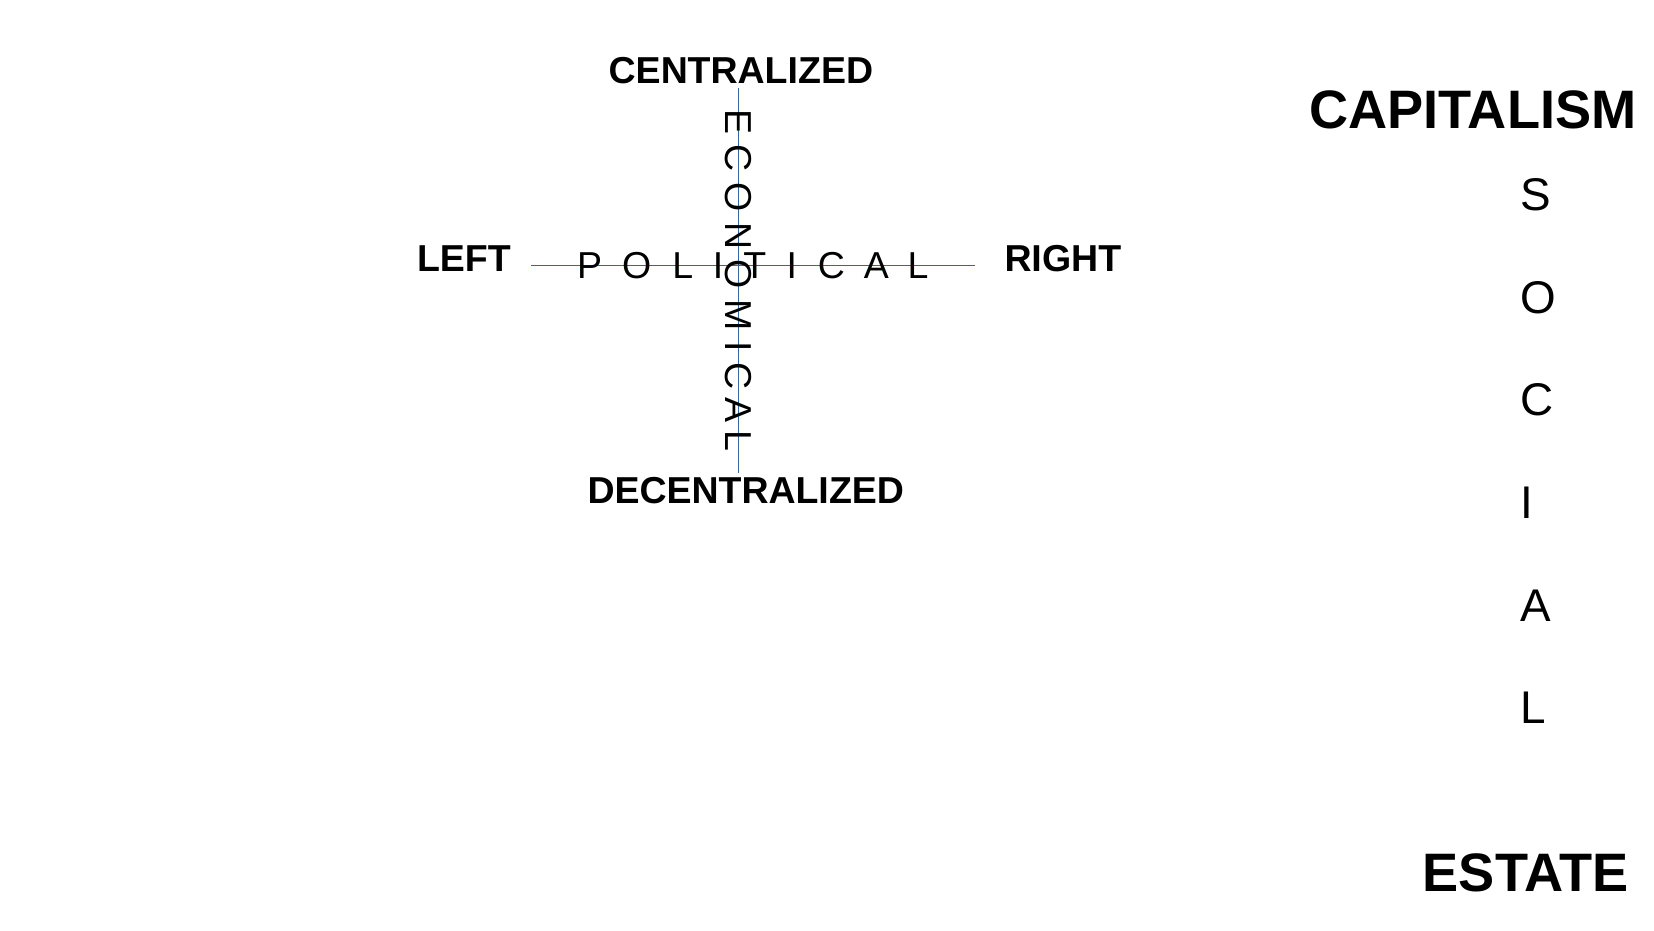

CENTRALIZED
DECENTRALIZED
 CAPITALISM
E C O N O M I C A L
S
O
C
I
A
L
 LEFT RIGHT
P O L I T I C A L
 ESTATE